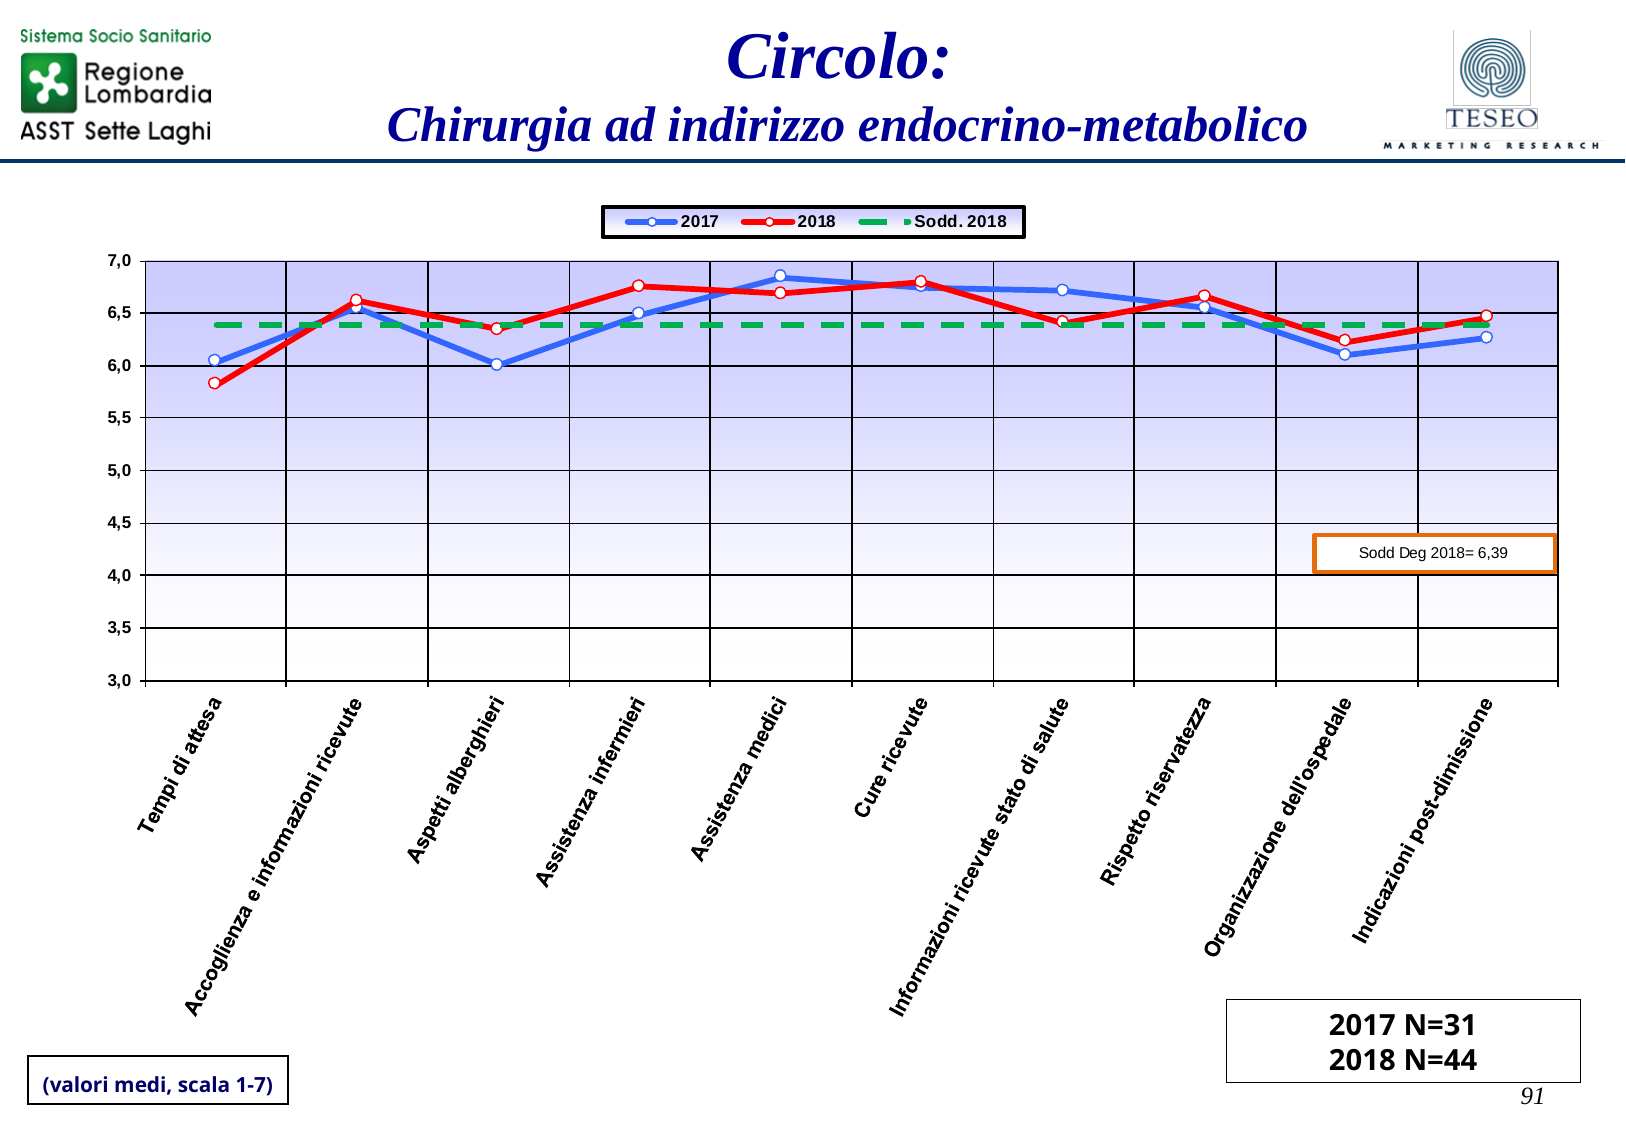

Circolo:
Chirurgia ad indirizzo endocrino-metabolico
2017 N=31
2018 N=44
(valori medi, scala 1-7)